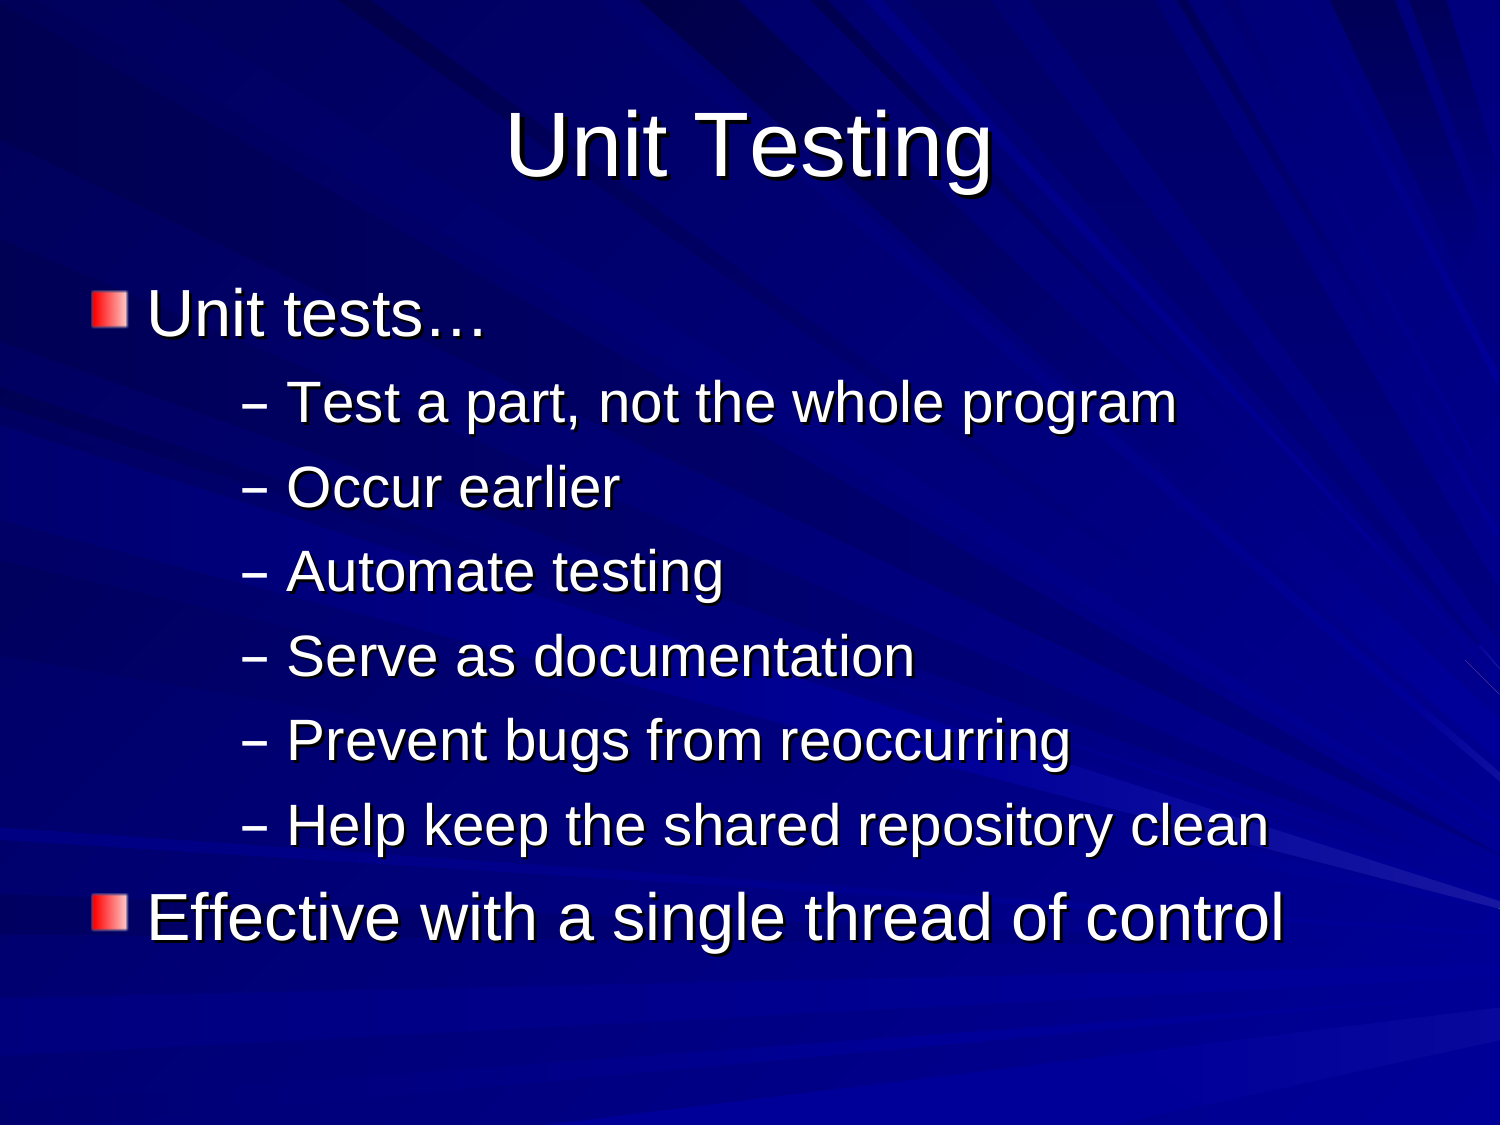

# Unit Testing
Unit tests…
Test a part, not the whole program
Occur earlier
Automate testing
Serve as documentation
Prevent bugs from reoccurring
Help keep the shared repository clean
Effective with a single thread of control